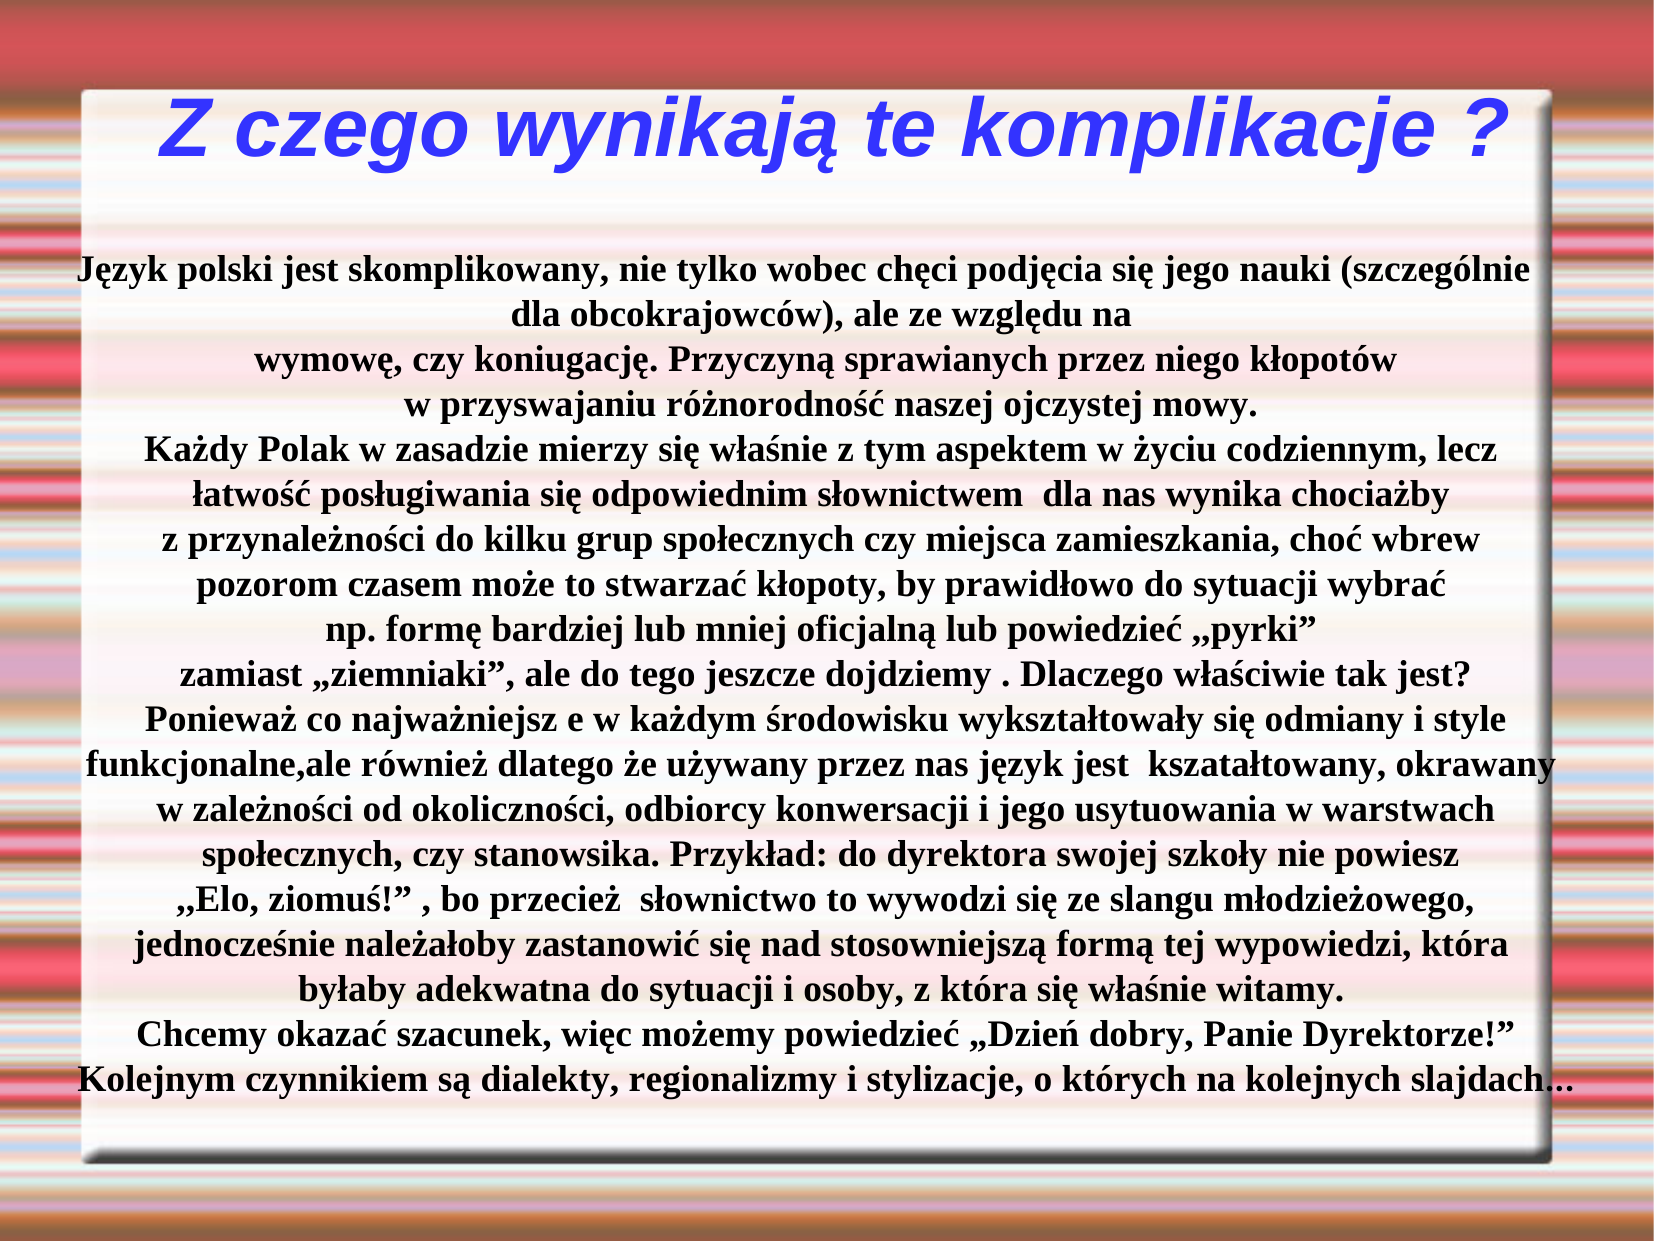

Z czego wynikają te komplikacje ?
# Język polski jest skomplikowany, nie tylko wobec chęci podjęcia się jego nauki (szczególnie dla obcokrajowców), ale ze względu na wymowę, czy koniugację. Przyczyną sprawianych przez niego kłopotów w przyswajaniu różnorodność naszej ojczystej mowy. Każdy Polak w zasadzie mierzy się właśnie z tym aspektem w życiu codziennym, lecz łatwość posługiwania się odpowiednim słownictwem dla nas wynika chociażby z przynależności do kilku grup społecznych czy miejsca zamieszkania, choć wbrew pozorom czasem może to stwarzać kłopoty, by prawidłowo do sytuacji wybrać np. formę bardziej lub mniej oficjalną lub powiedzieć ,,pyrki” zamiast „ziemniaki”, ale do tego jeszcze dojdziemy . Dlaczego właściwie tak jest? Ponieważ co najważniejsz e w każdym środowisku wykształtowały się odmiany i style funkcjonalne,ale również dlatego że używany przez nas język jest kszatałtowany, okrawany w zależności od okoliczności, odbiorcy konwersacji i jego usytuowania w warstwach społecznych, czy stanowsika. Przykład: do dyrektora swojej szkoły nie powiesz ,,Elo, ziomuś!” , bo przecież słownictwo to wywodzi się ze slangu młodzieżowego, jednocześnie należałoby zastanowić się nad stosowniejszą formą tej wypowiedzi, która byłaby adekwatna do sytuacji i osoby, z która się właśnie witamy. Chcemy okazać szacunek, więc możemy powiedzieć „Dzień dobry, Panie Dyrektorze!” Kolejnym czynnikiem są dialekty, regionalizmy i stylizacje, o których na kolejnych slajdach...